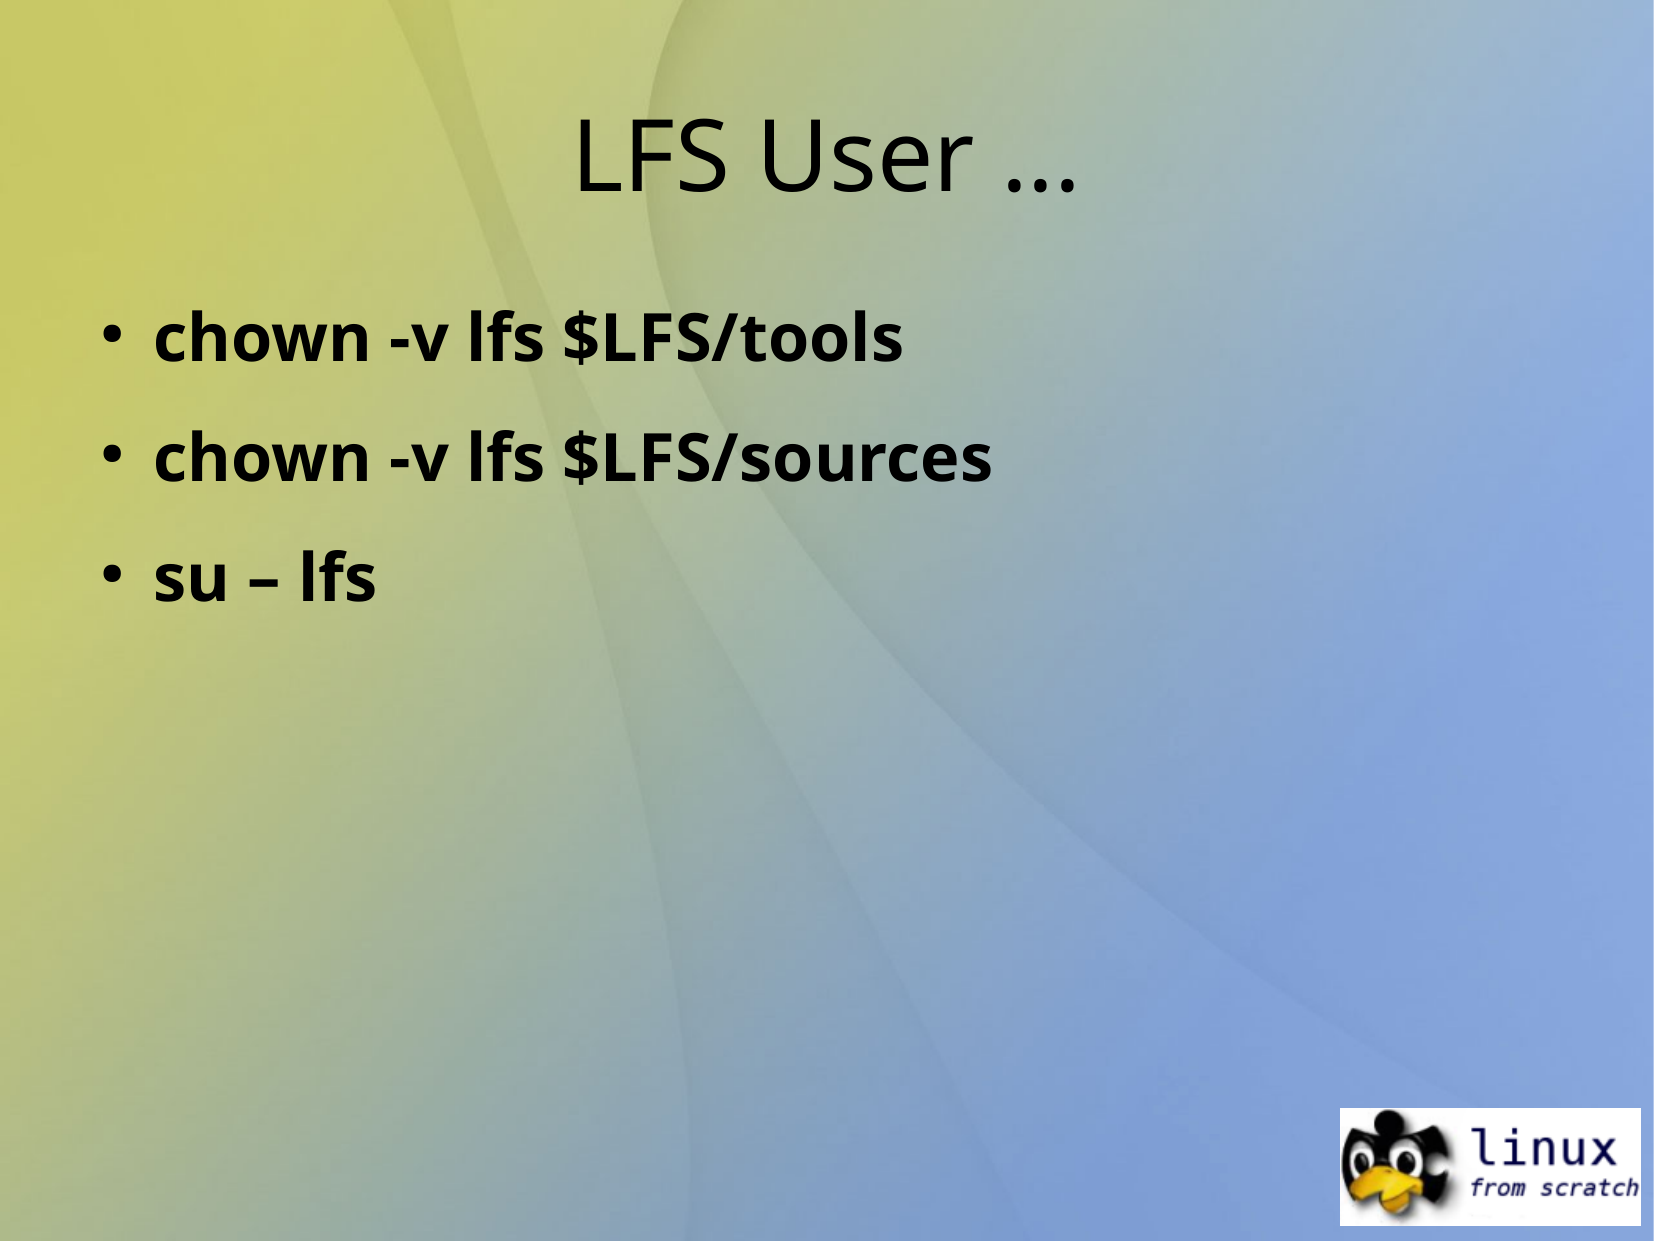

# LFS User ...
chown -v lfs $LFS/tools
chown -v lfs $LFS/sources
su – lfs